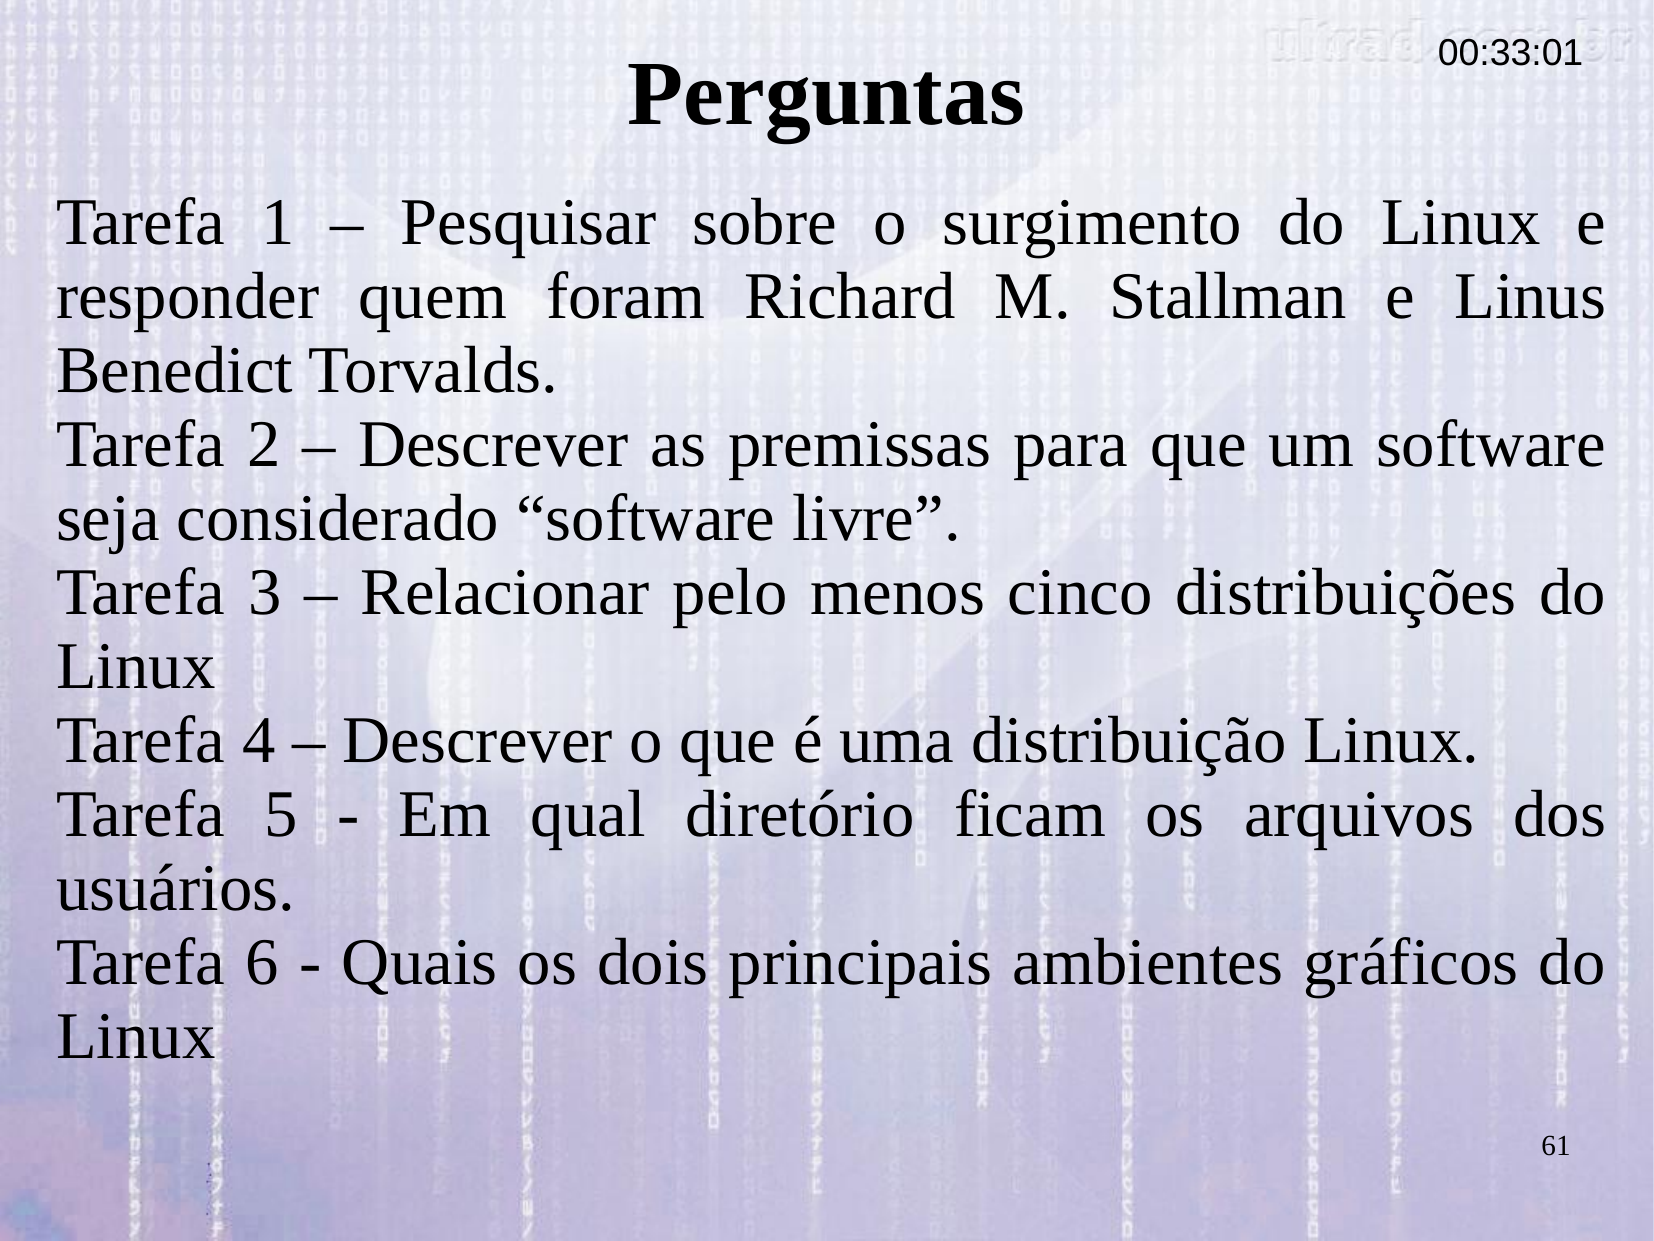

02:51:30
Perguntas
Tarefa 1 – Pesquisar sobre o surgimento do Linux e responder quem foram Richard M. Stallman e Linus Benedict Torvalds.
Tarefa 2 – Descrever as premissas para que um software seja considerado “software livre”.
Tarefa 3 – Relacionar pelo menos cinco distribuições do Linux
Tarefa 4 – Descrever o que é uma distribuição Linux.
Tarefa 5 - Em qual diretório ficam os arquivos dos usuários.
Tarefa 6 - Quais os dois principais ambientes gráficos do Linux
61